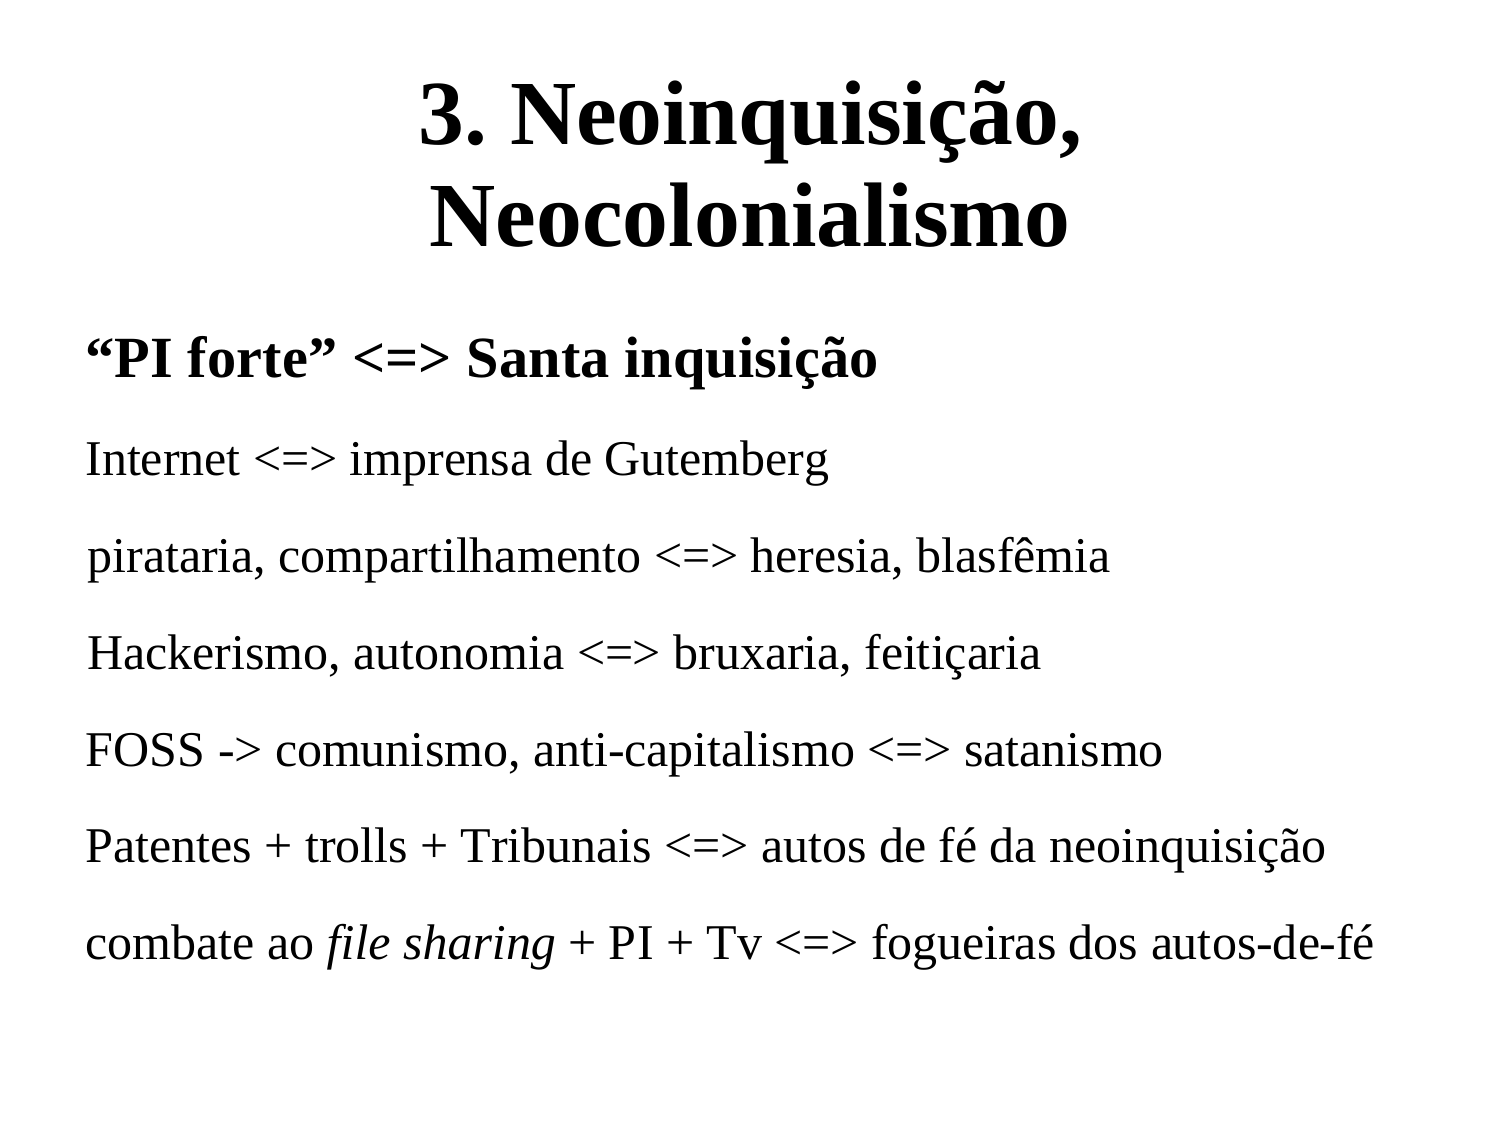

# 3. Neoinquisição, Neocolonialismo
“PI forte” <=> Santa inquisição
Internet <=> imprensa de Gutemberg
pirataria, compartilhamento <=> heresia, blasfêmia
Hackerismo, autonomia <=> bruxaria, feitiçaria
FOSS -> comunismo, anti-capitalismo <=> satanismo
Patentes + trolls + Tribunais <=> autos de fé da neoinquisição
combate ao file sharing + PI + Tv <=> fogueiras dos autos-de-fé